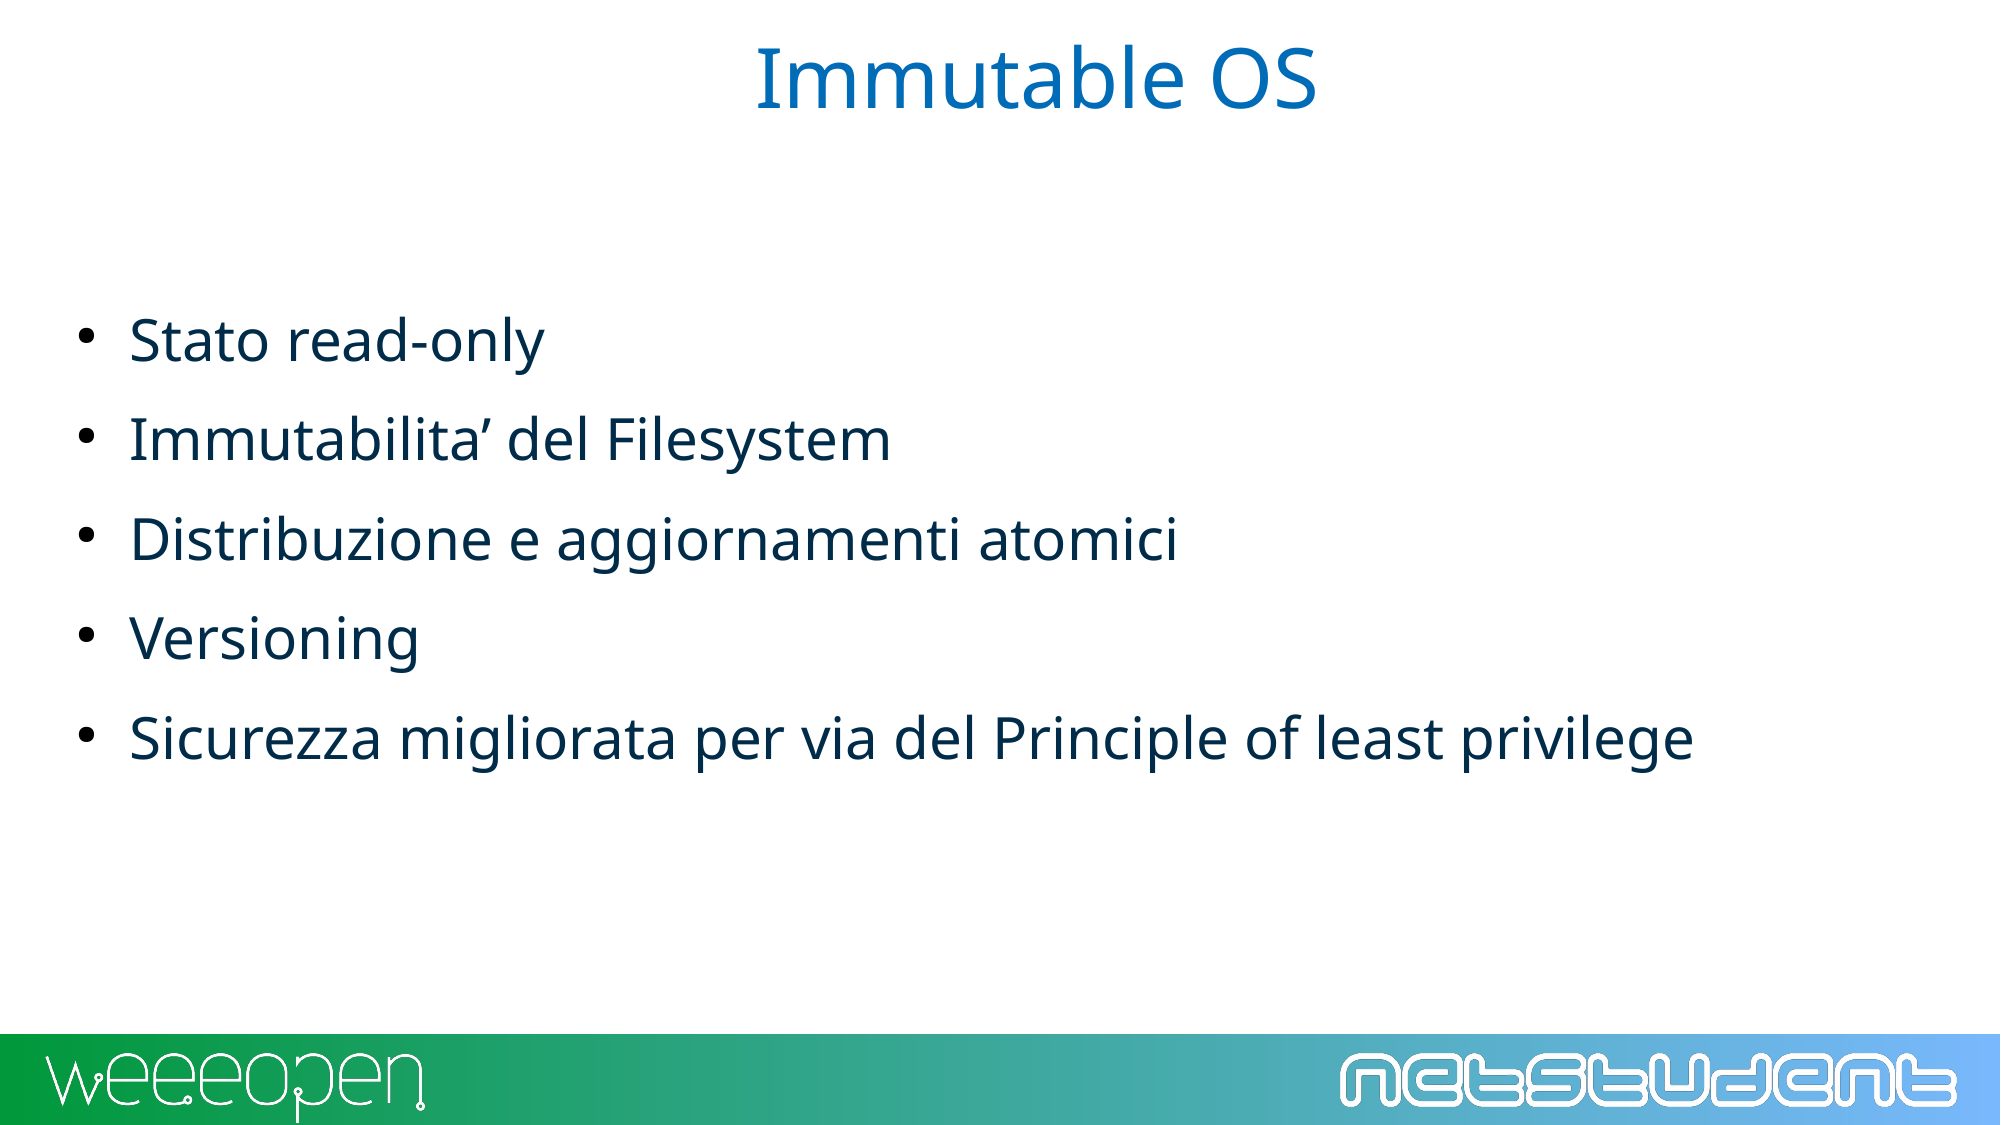

# Immutable OS
Stato read-only
Immutabilita’ del Filesystem
Distribuzione e aggiornamenti atomici
Versioning
Sicurezza migliorata per via del Principle of least privilege